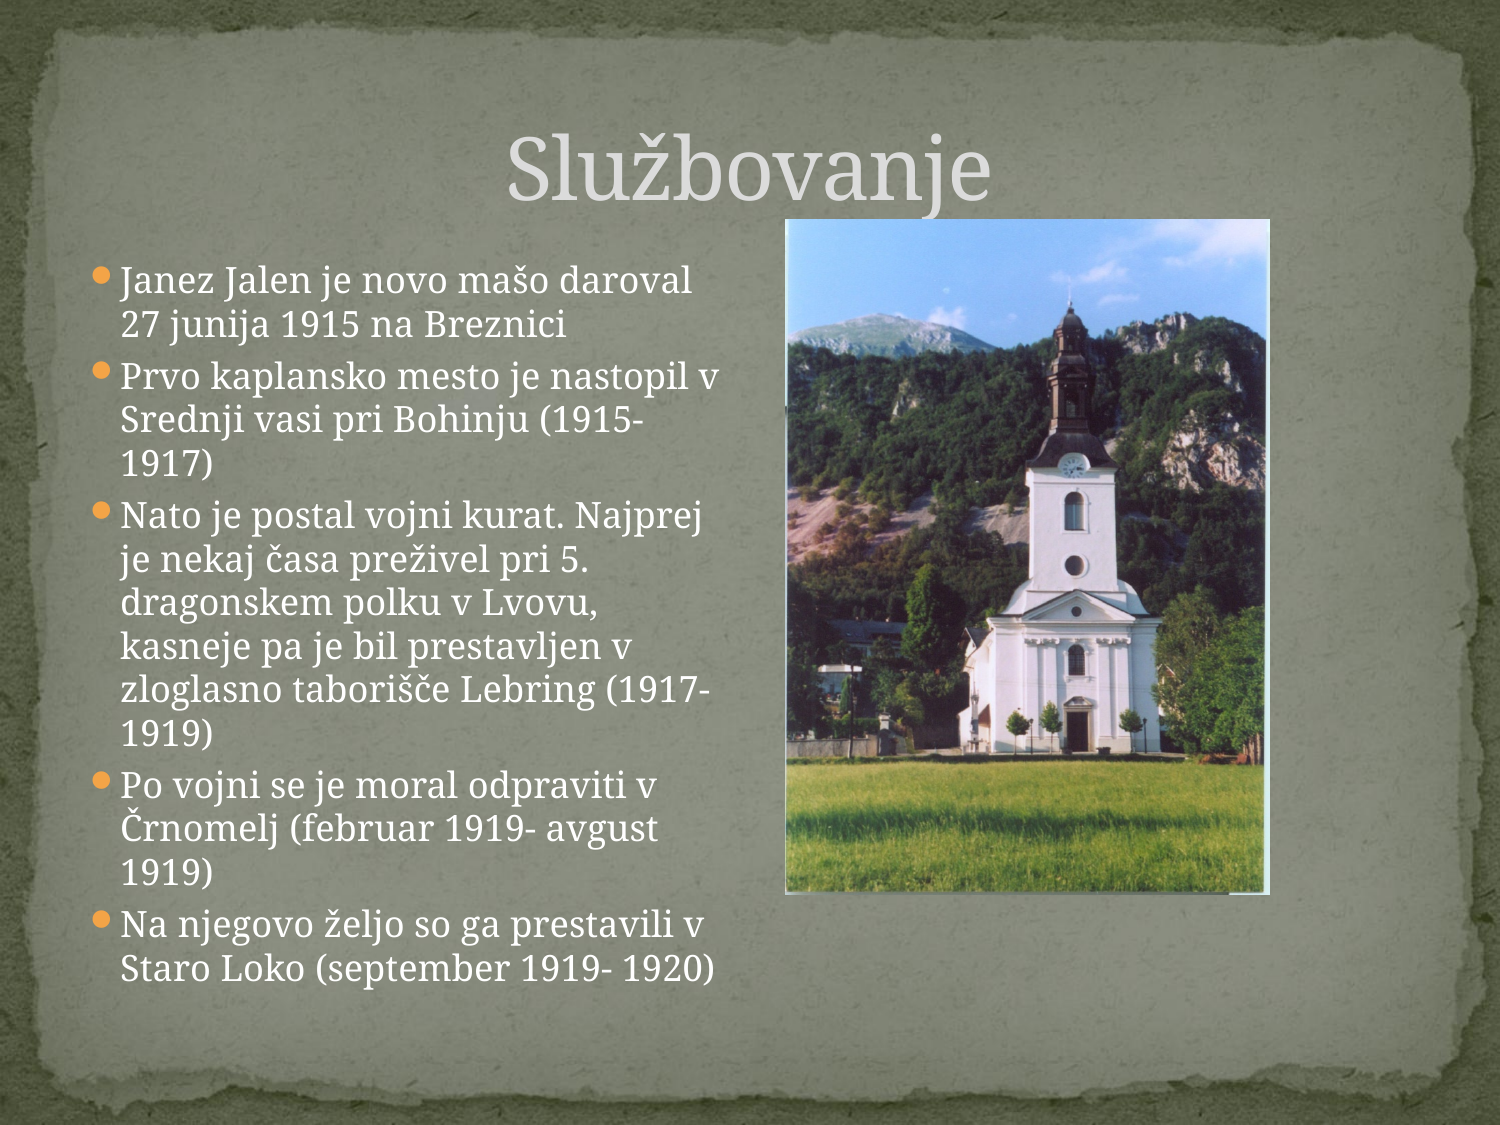

# Službovanje
Janez Jalen je novo mašo daroval 27 junija 1915 na Breznici
Prvo kaplansko mesto je nastopil v Srednji vasi pri Bohinju (1915-1917)
Nato je postal vojni kurat. Najprej je nekaj časa preživel pri 5. dragonskem polku v Lvovu, kasneje pa je bil prestavljen v zloglasno taborišče Lebring (1917-1919)
Po vojni se je moral odpraviti v Črnomelj (februar 1919- avgust 1919)
Na njegovo željo so ga prestavili v Staro Loko (september 1919- 1920)